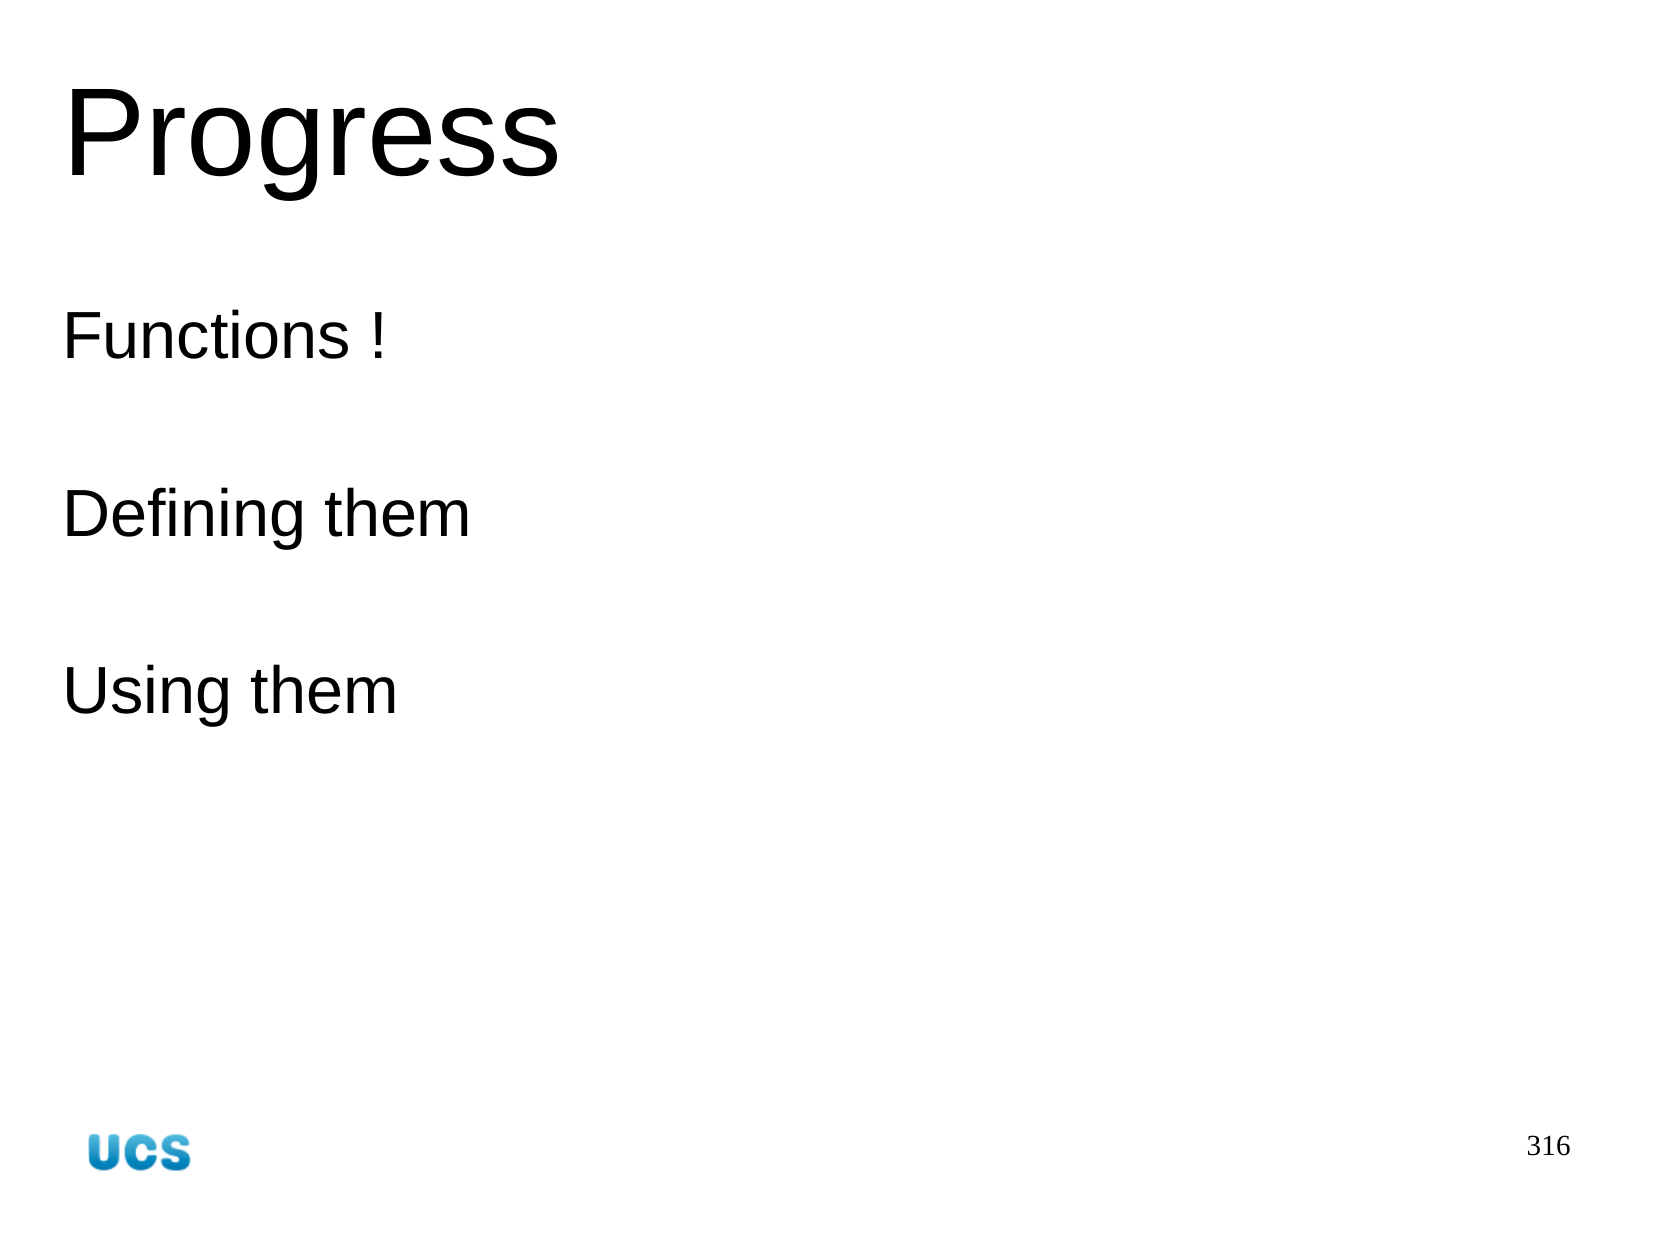

Progress
Functions !
Defining them
Using them
316